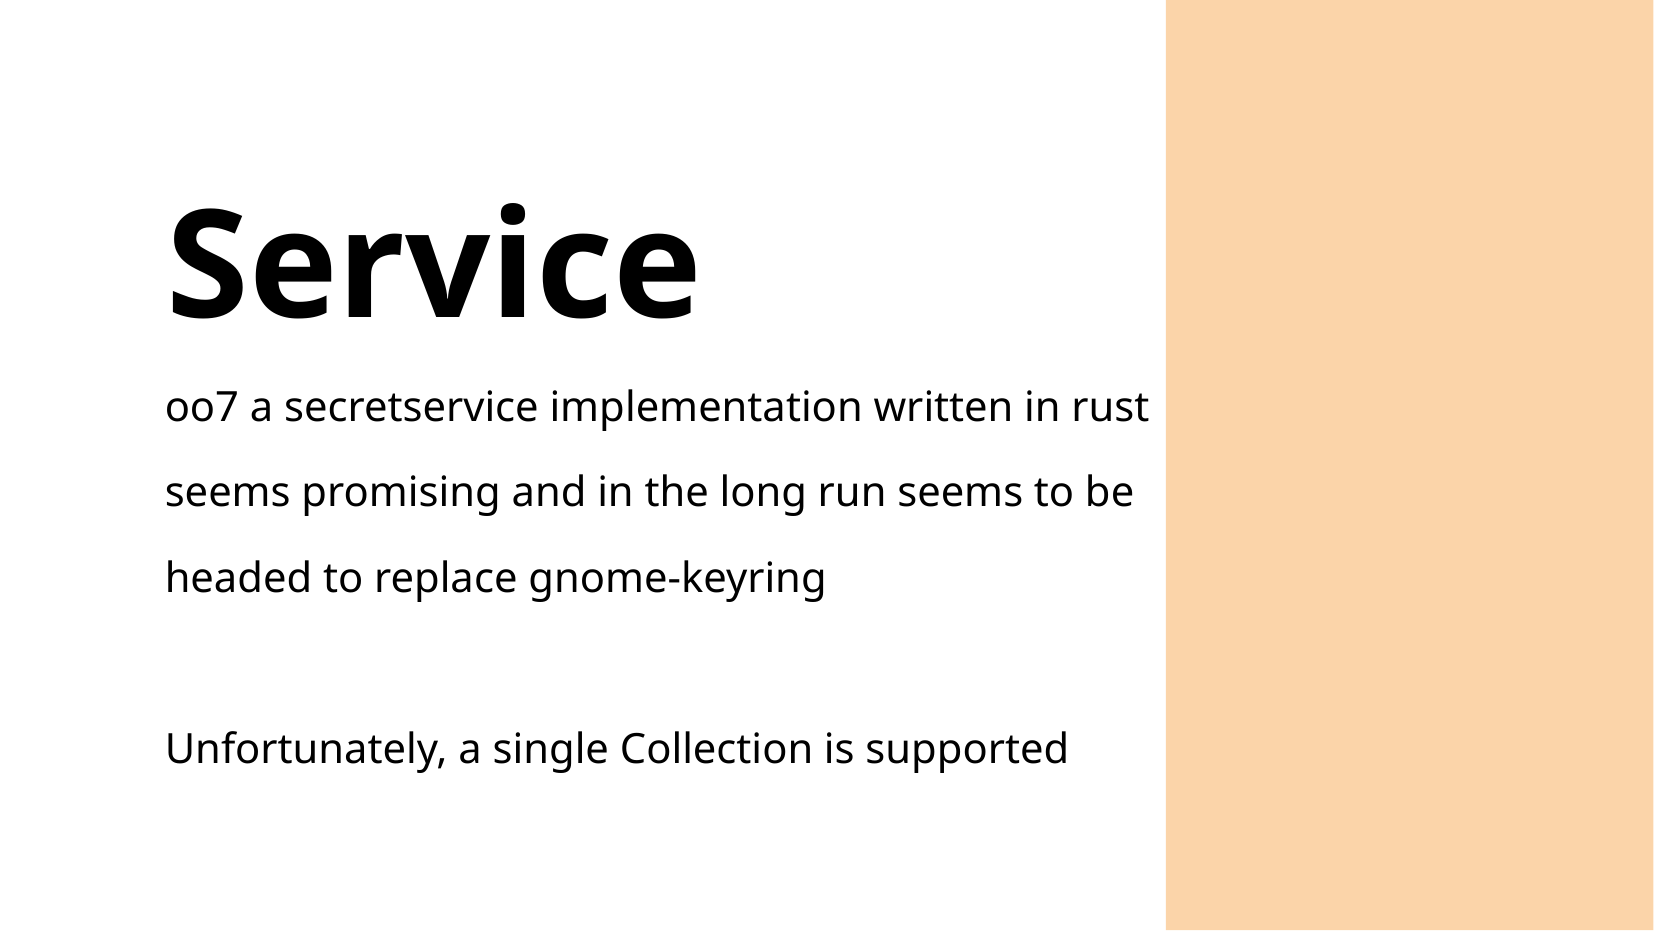

Service
oo7 a secretservice implementation written in rust seems promising and in the long run seems to be headed to replace gnome-keyring
Unfortunately, a single Collection is supported